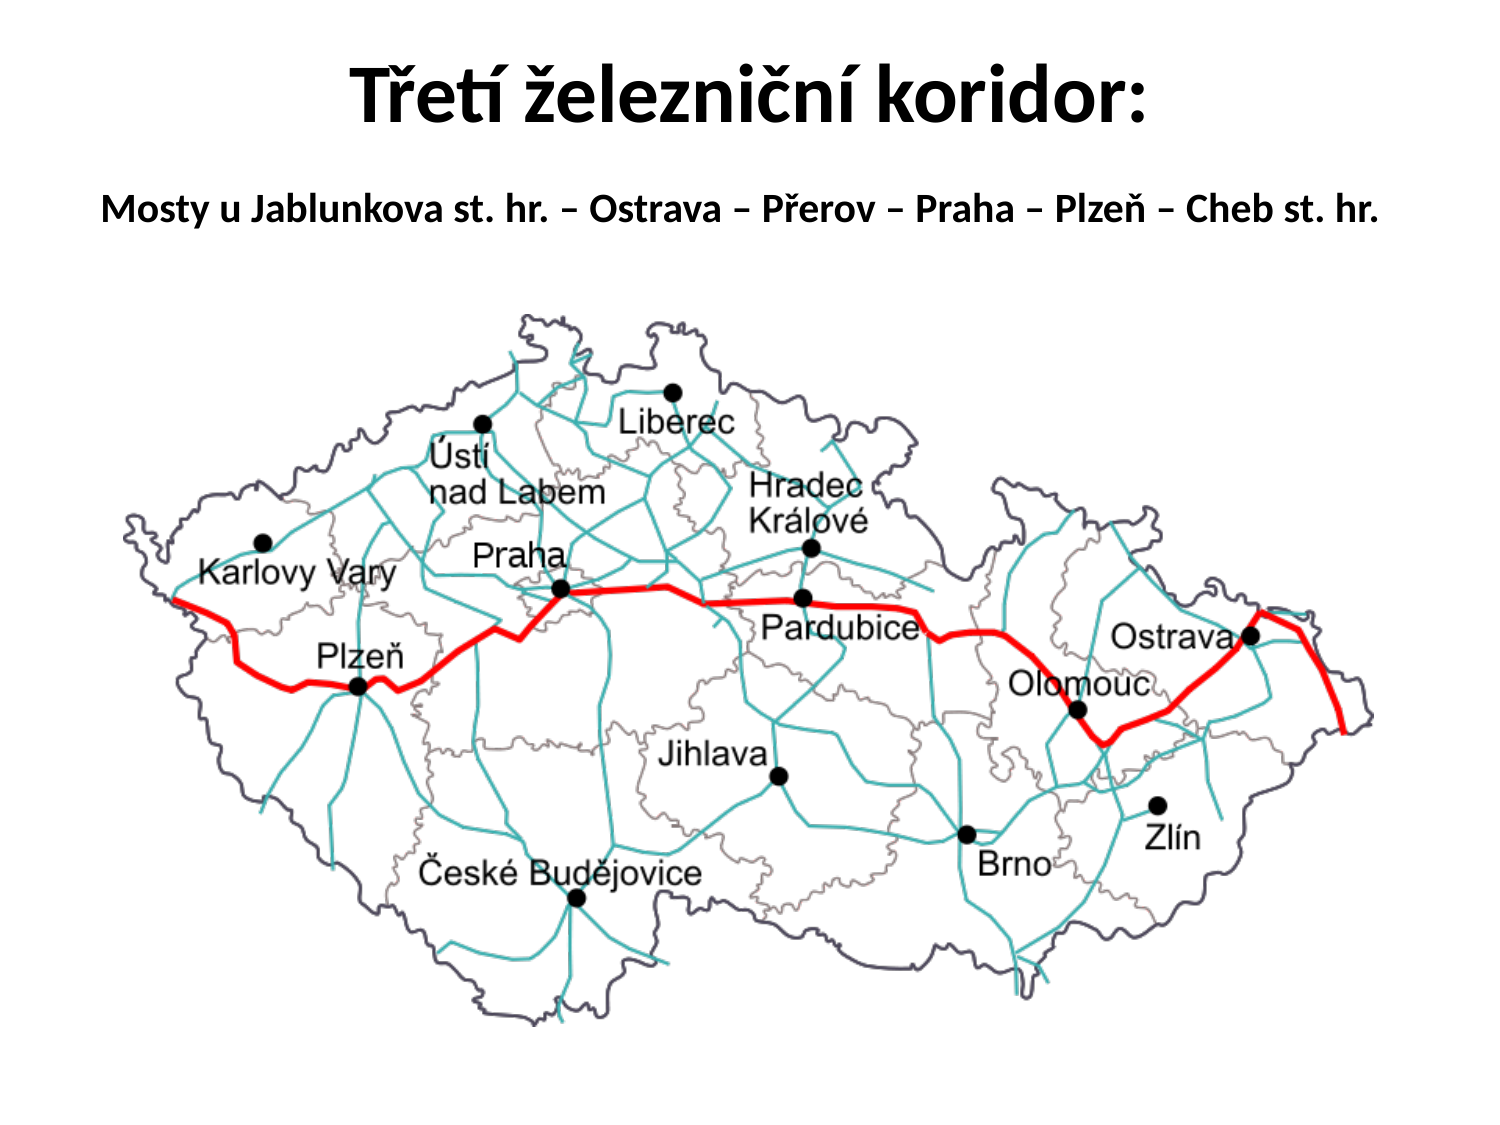

# Třetí železniční koridor: Mosty u Jablunkova st. hr. – Ostrava – Přerov – Praha – Plzeň – Cheb st. hr.